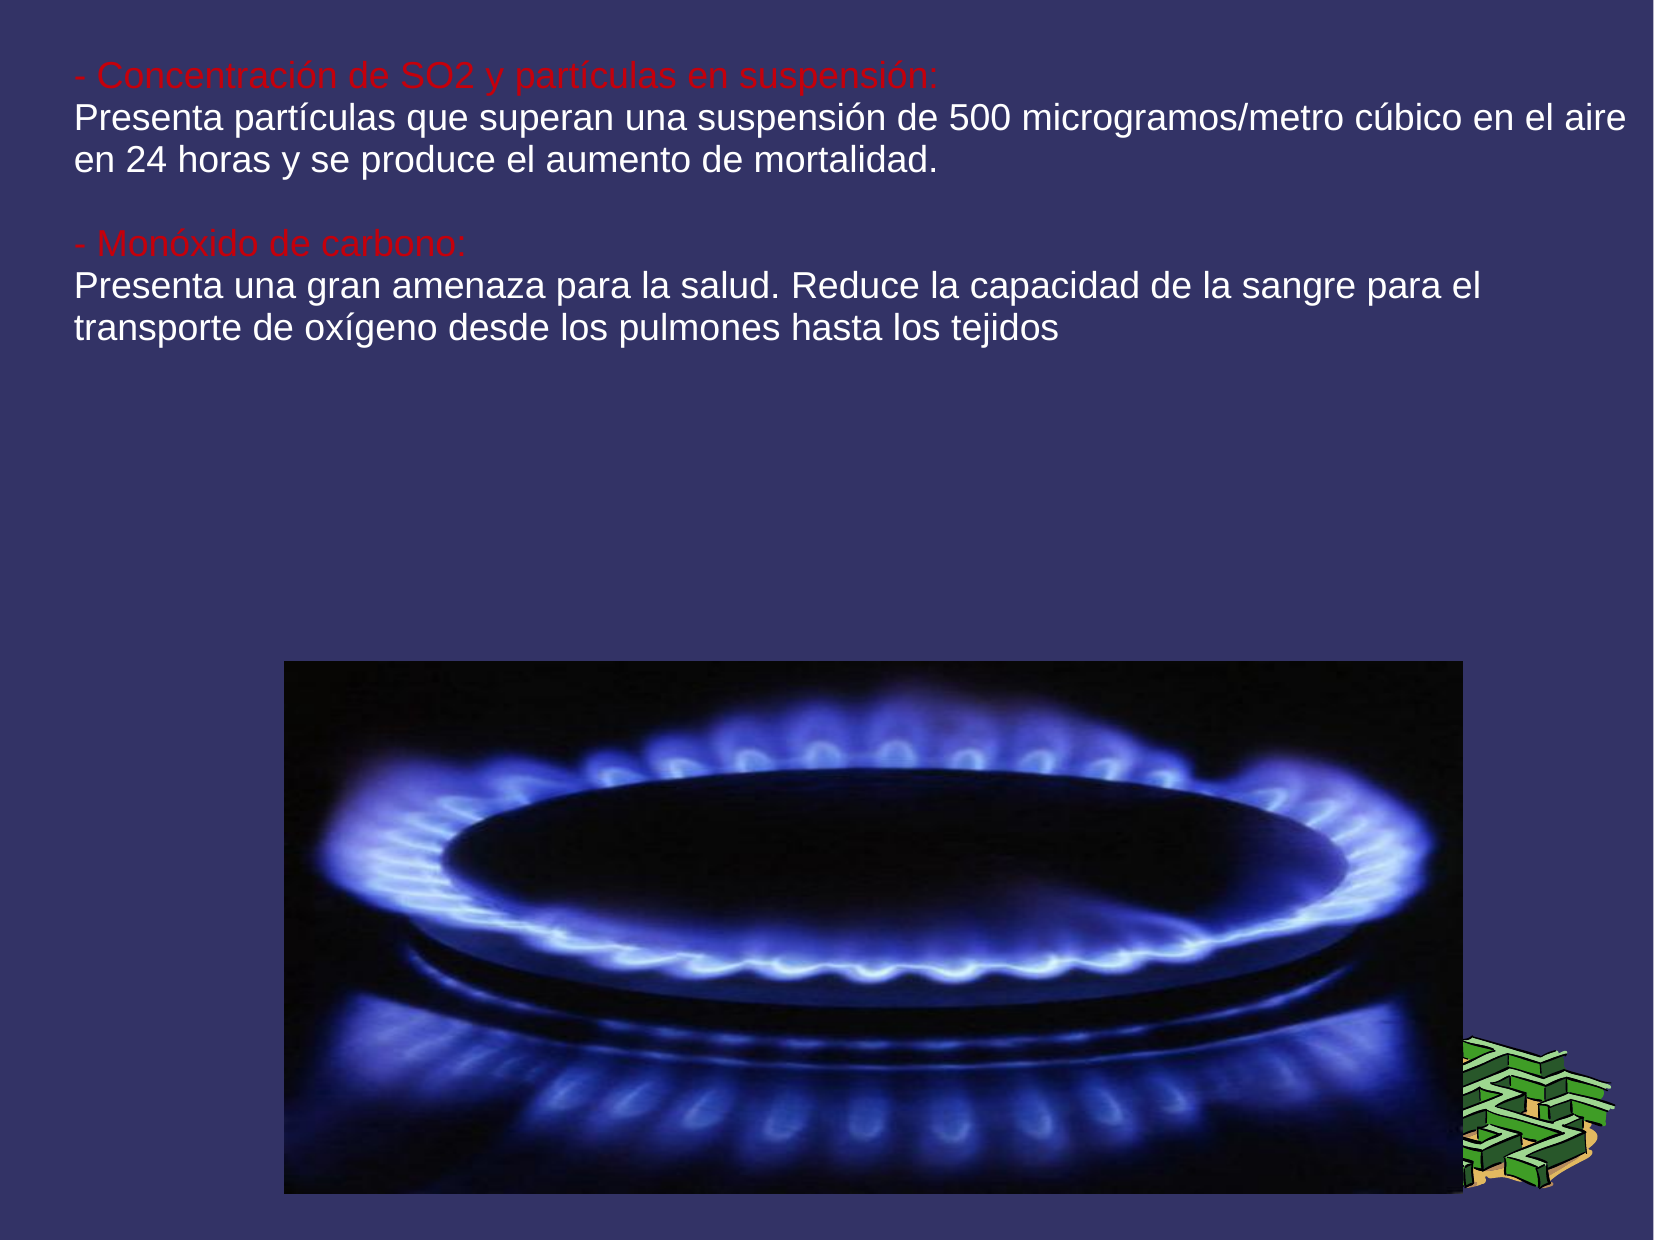

- Concentración de SO2 y partículas en suspensión:
Presenta partículas que superan una suspensión de 500 microgramos/metro cúbico en el aire en 24 horas y se produce el aumento de mortalidad.
- Monóxido de carbono:
Presenta una gran amenaza para la salud. Reduce la capacidad de la sangre para el transporte de oxígeno desde los pulmones hasta los tejidos